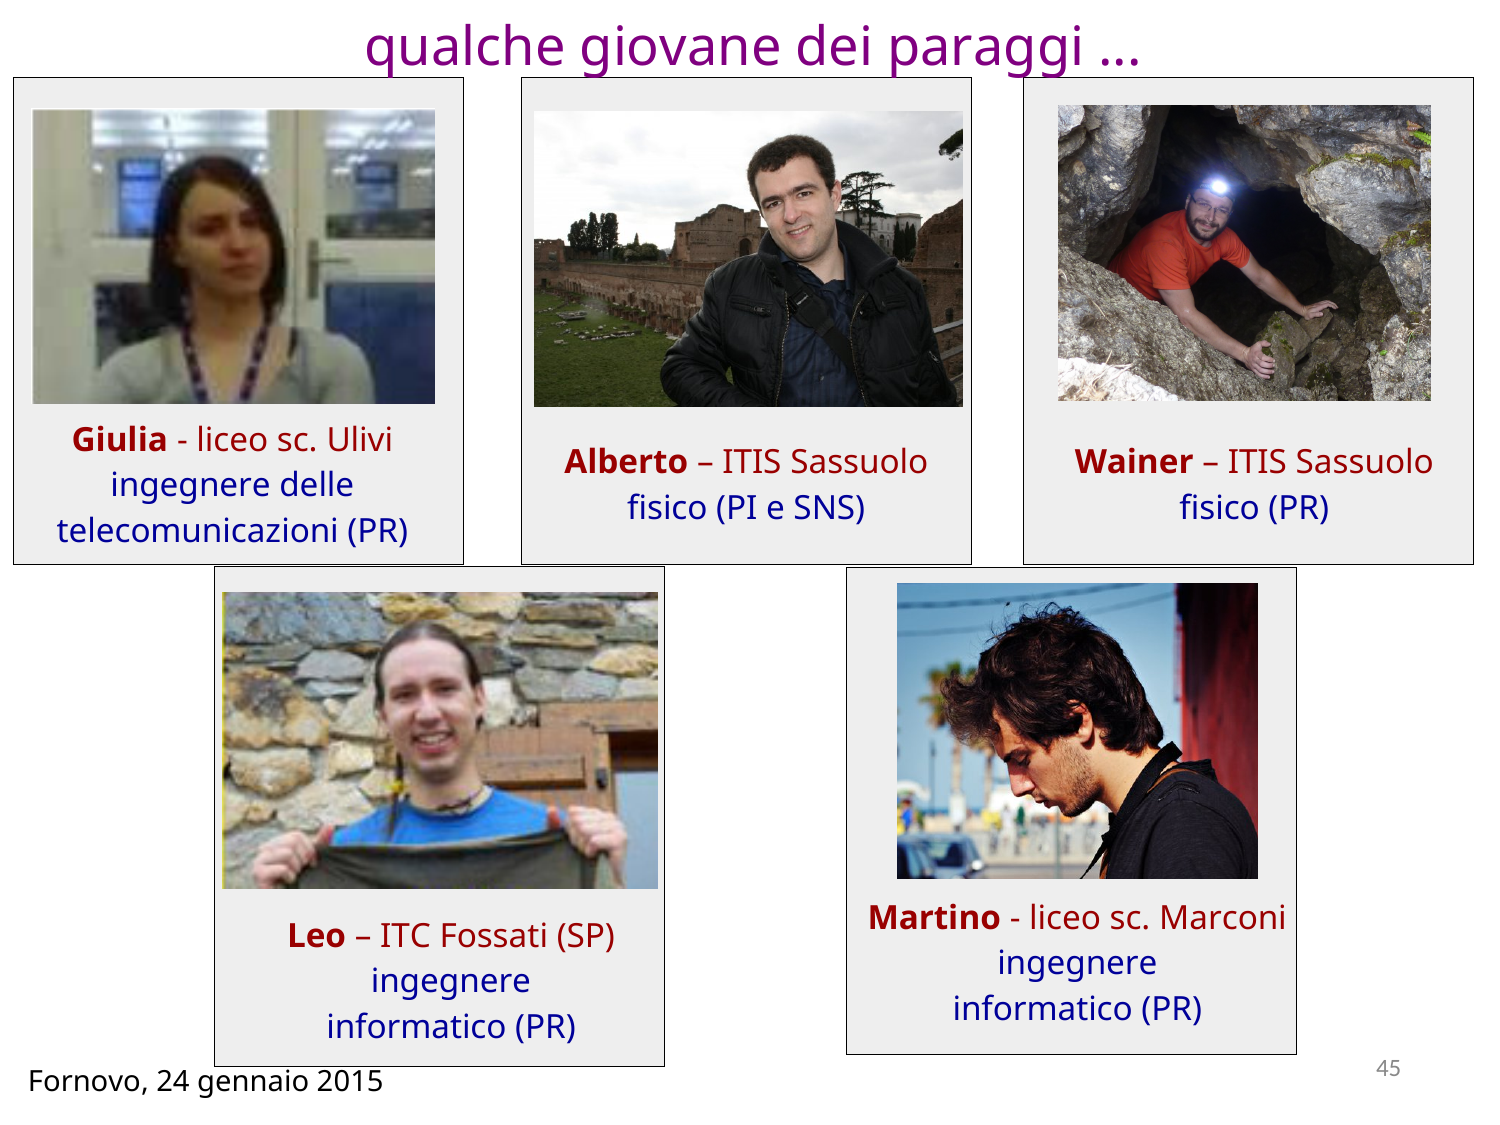

qualche giovane dei paraggi ...
Giulia - liceo sc. Ulivi
ingegnere delle
telecomunicazioni (PR)
Alberto – ITIS Sassuolo
fisico (PI e SNS)
Wainer – ITIS Sassuolo
fisico (PR)
Martino - liceo sc. Marconi
ingegnere
informatico (PR)
Leo – ITC Fossati (SP)
ingegnere
informatico (PR)
45